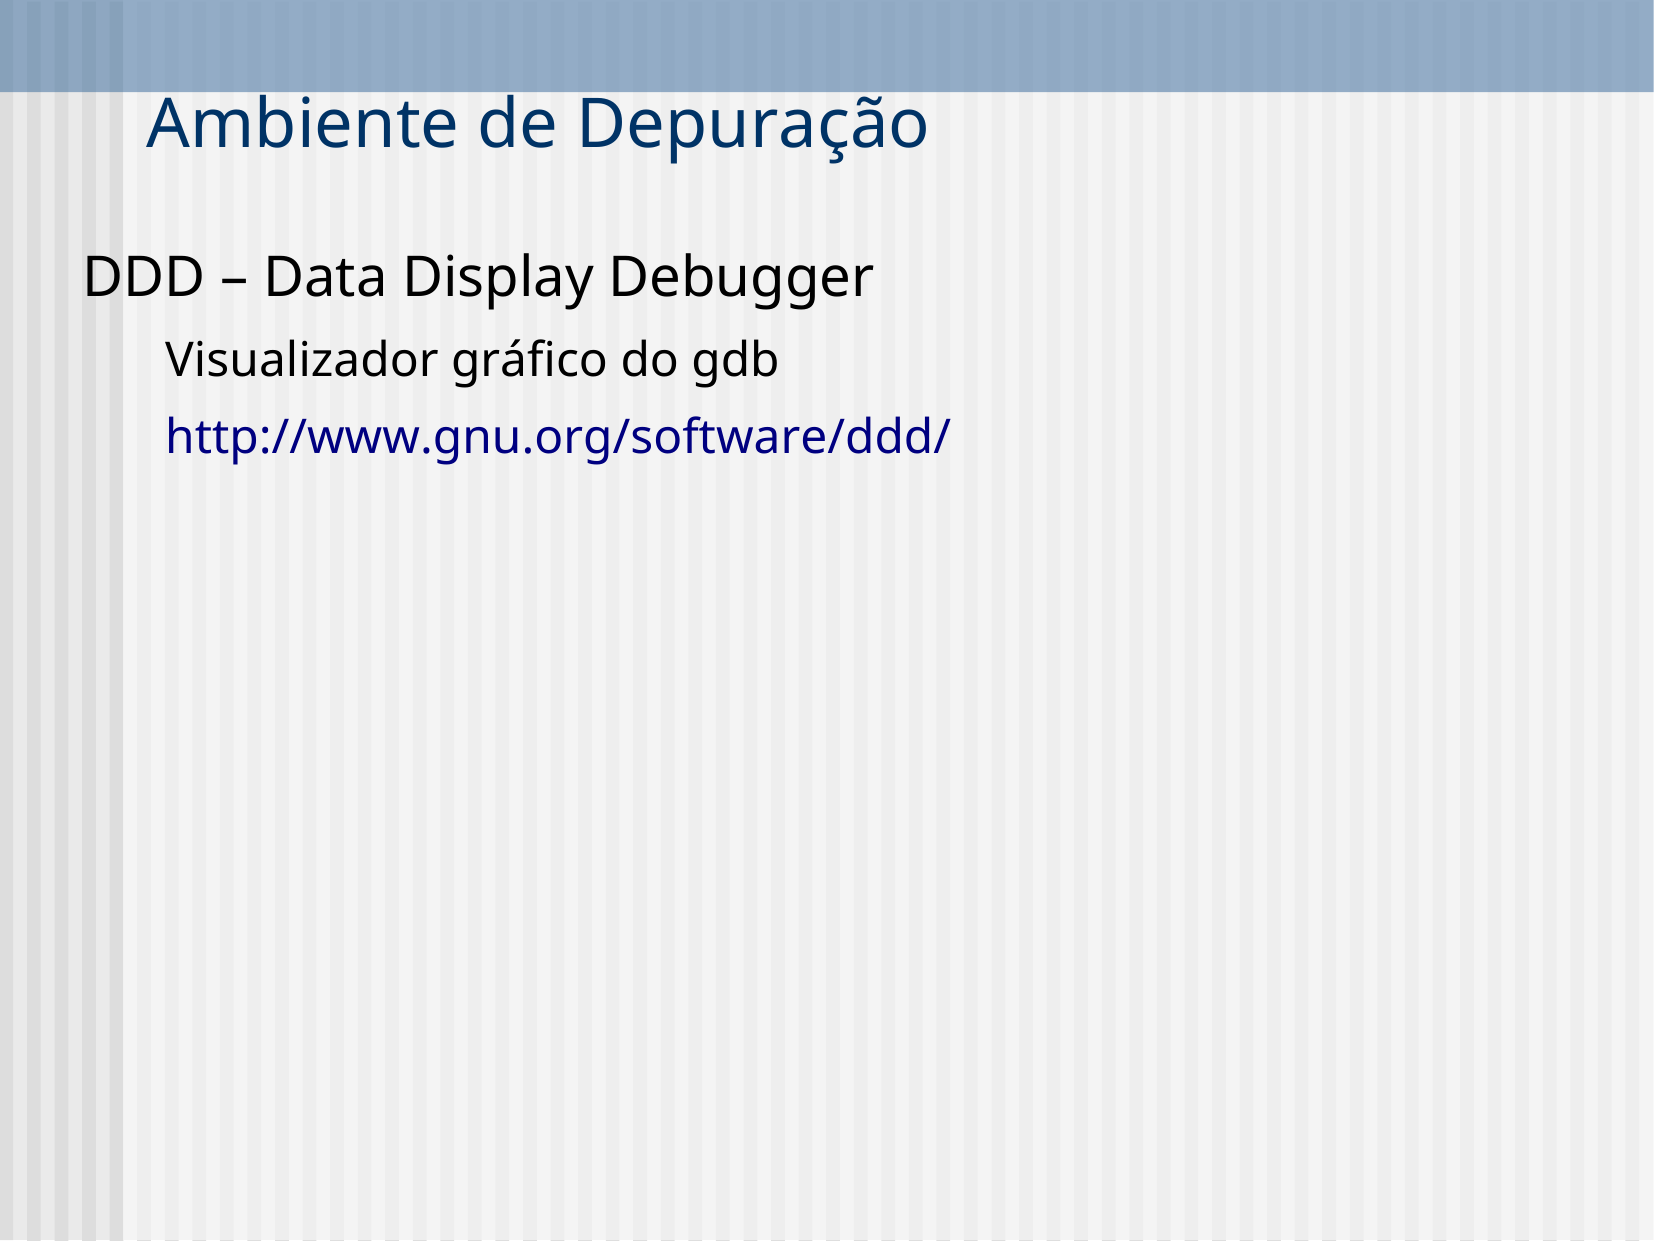

# Ambiente de Depuração
DDD – Data Display Debugger
Visualizador gráfico do gdb
http://www.gnu.org/software/ddd/